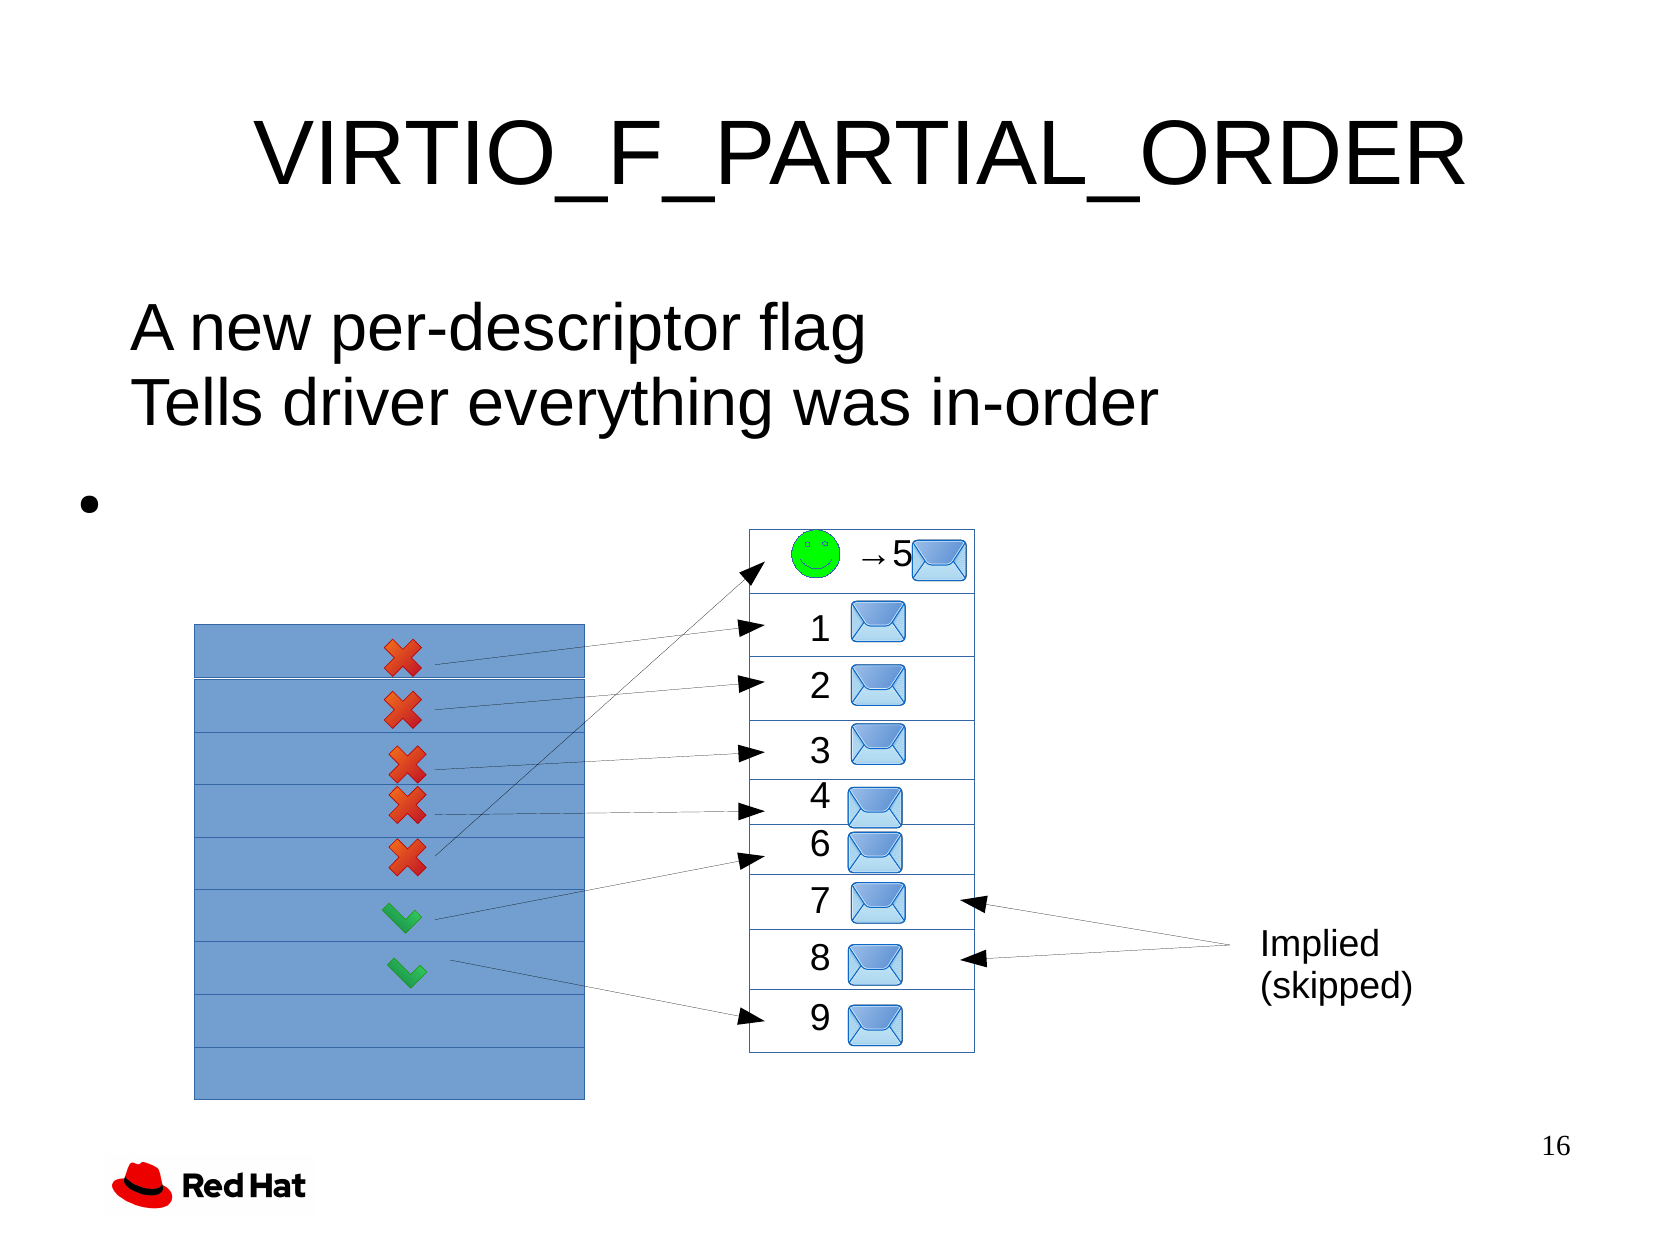

# VIRTIO_F_PARTIAL_ORDER
A new per-descriptor flag
Tells driver everything was in-order
→5
1
2
3
4
6
7
Implied (skipped)
8
9
16